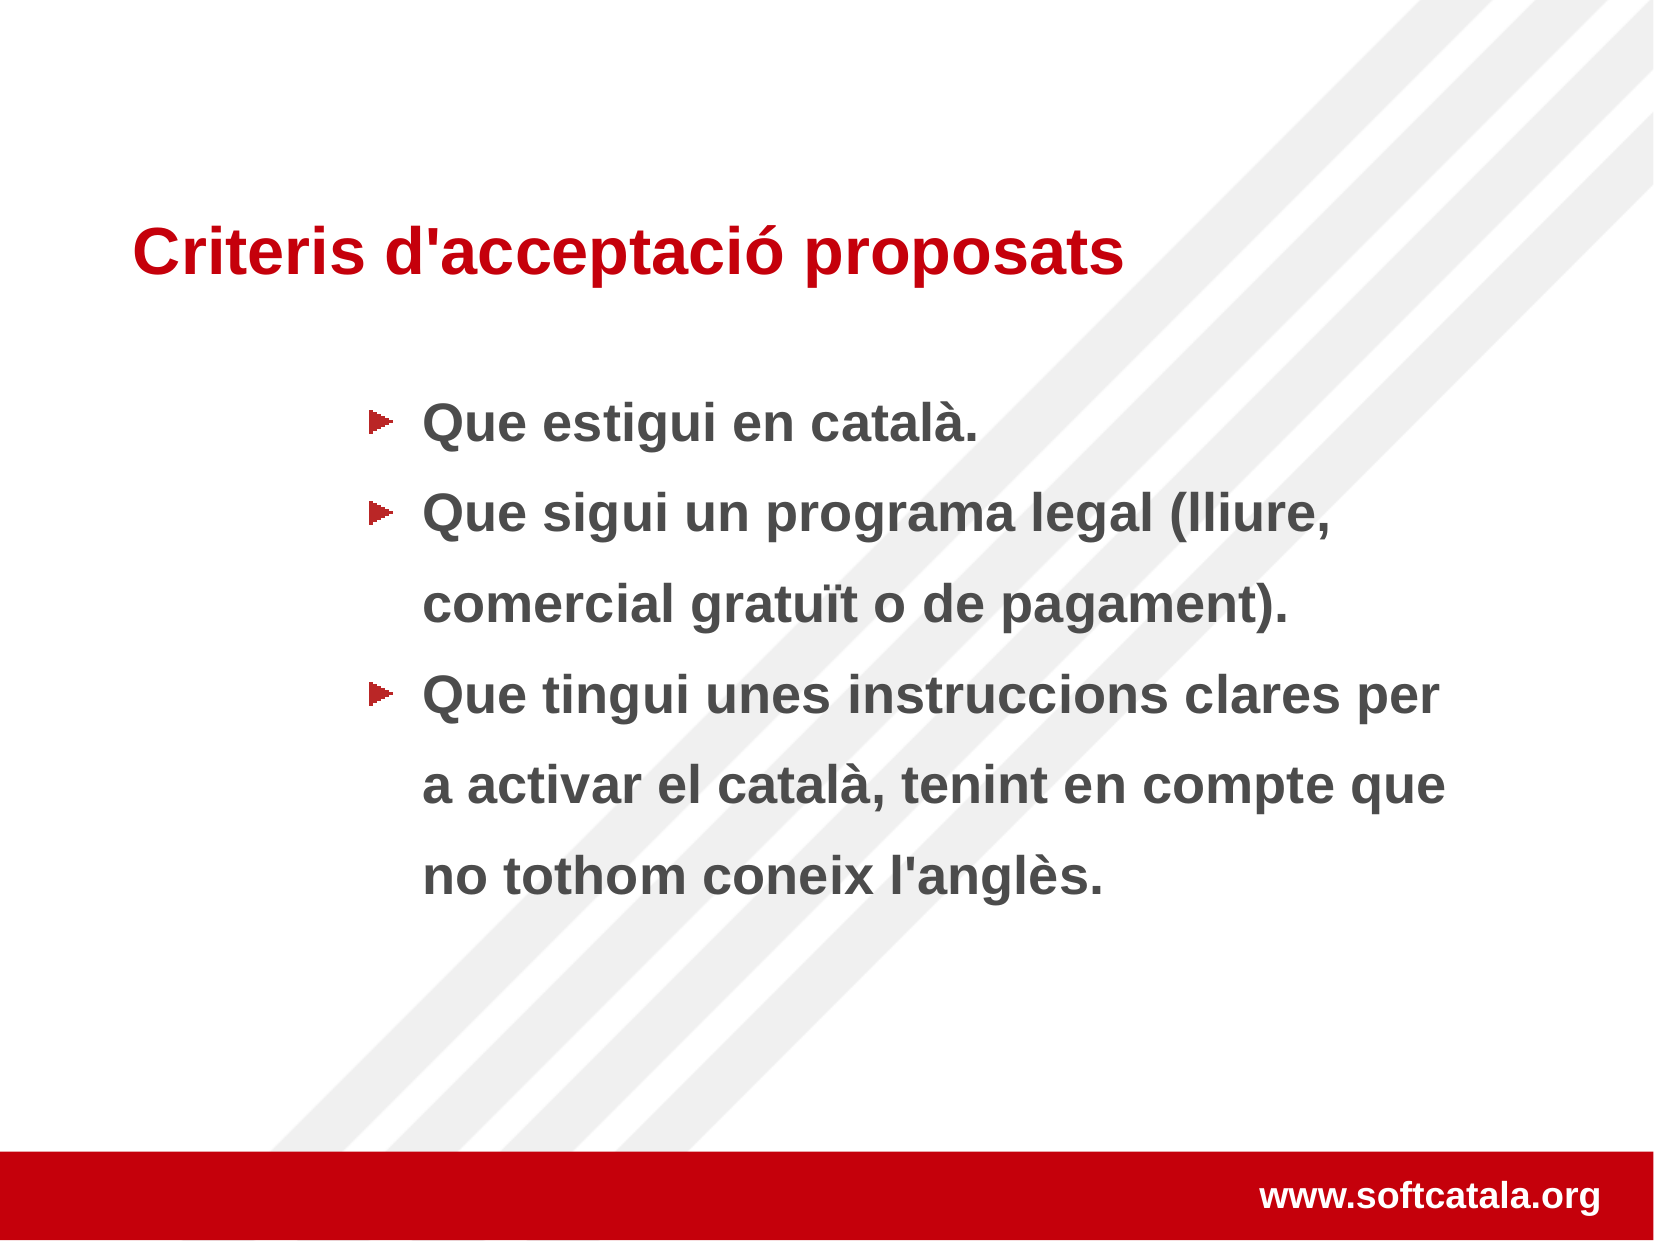

Criteris d'acceptació proposats
Que estigui en català.
Que sigui un programa legal (lliure, comercial gratuït o de pagament).
Que tingui unes instruccions clares per a activar el català, tenint en compte que no tothom coneix l'anglès.
 www.softcatala.org